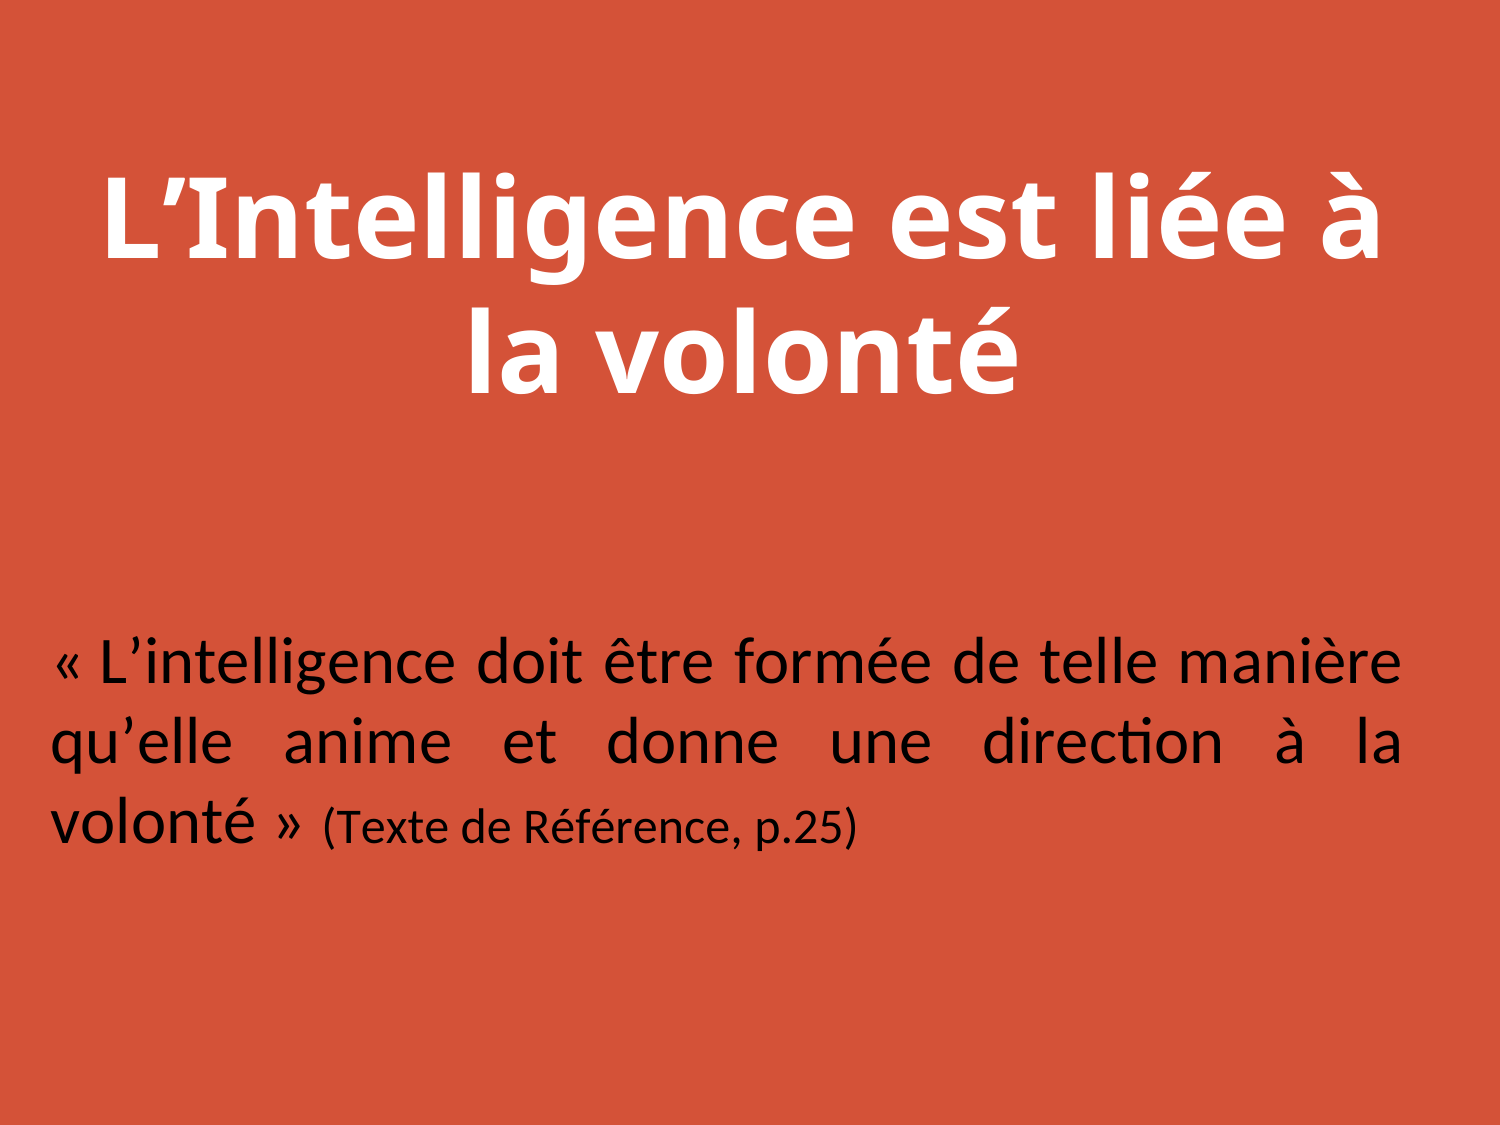

# L’Intelligence est liée à la volonté
« L’intelligence doit être formée de telle manière qu’elle anime et donne une direction à la volonté » (Texte de Référence, p.25)